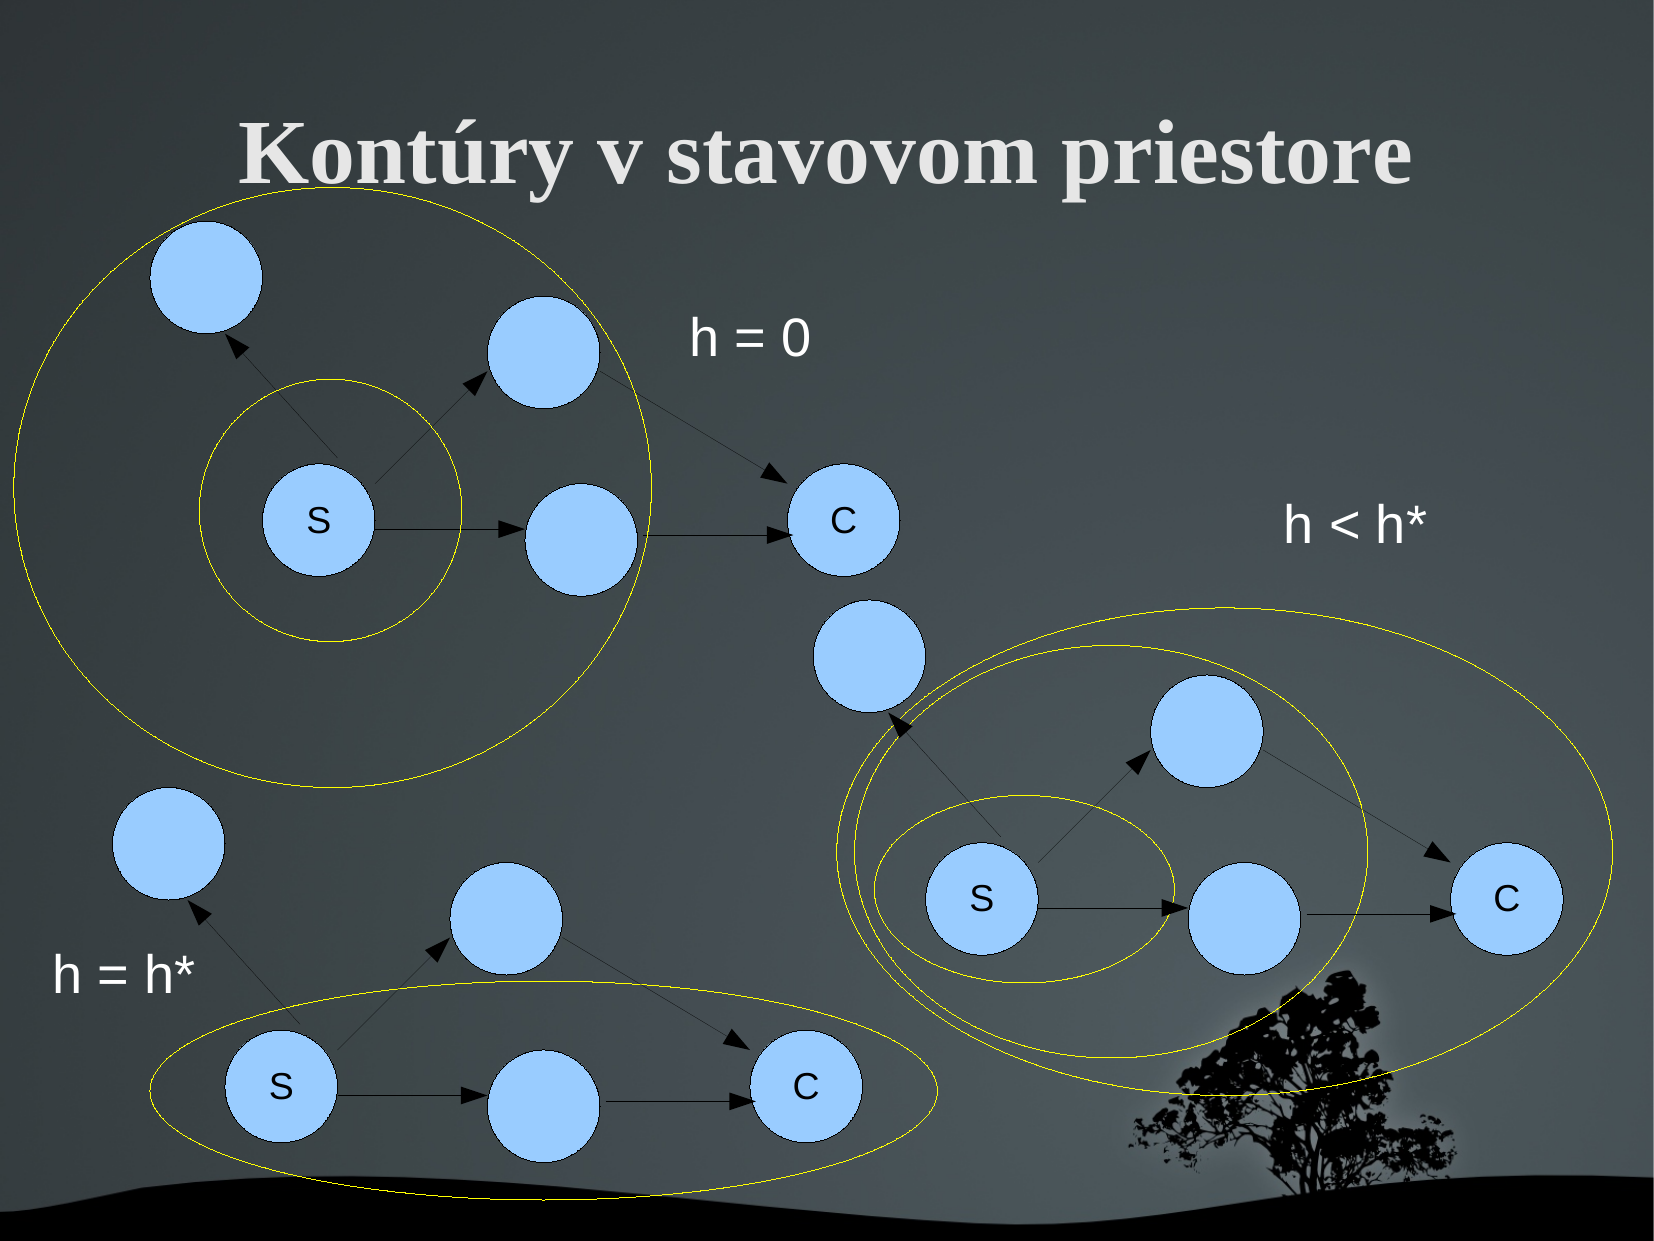

# Kontúry v stavovom priestore
S
C
h = 0
h < h*
S
C
S
C
h = h*